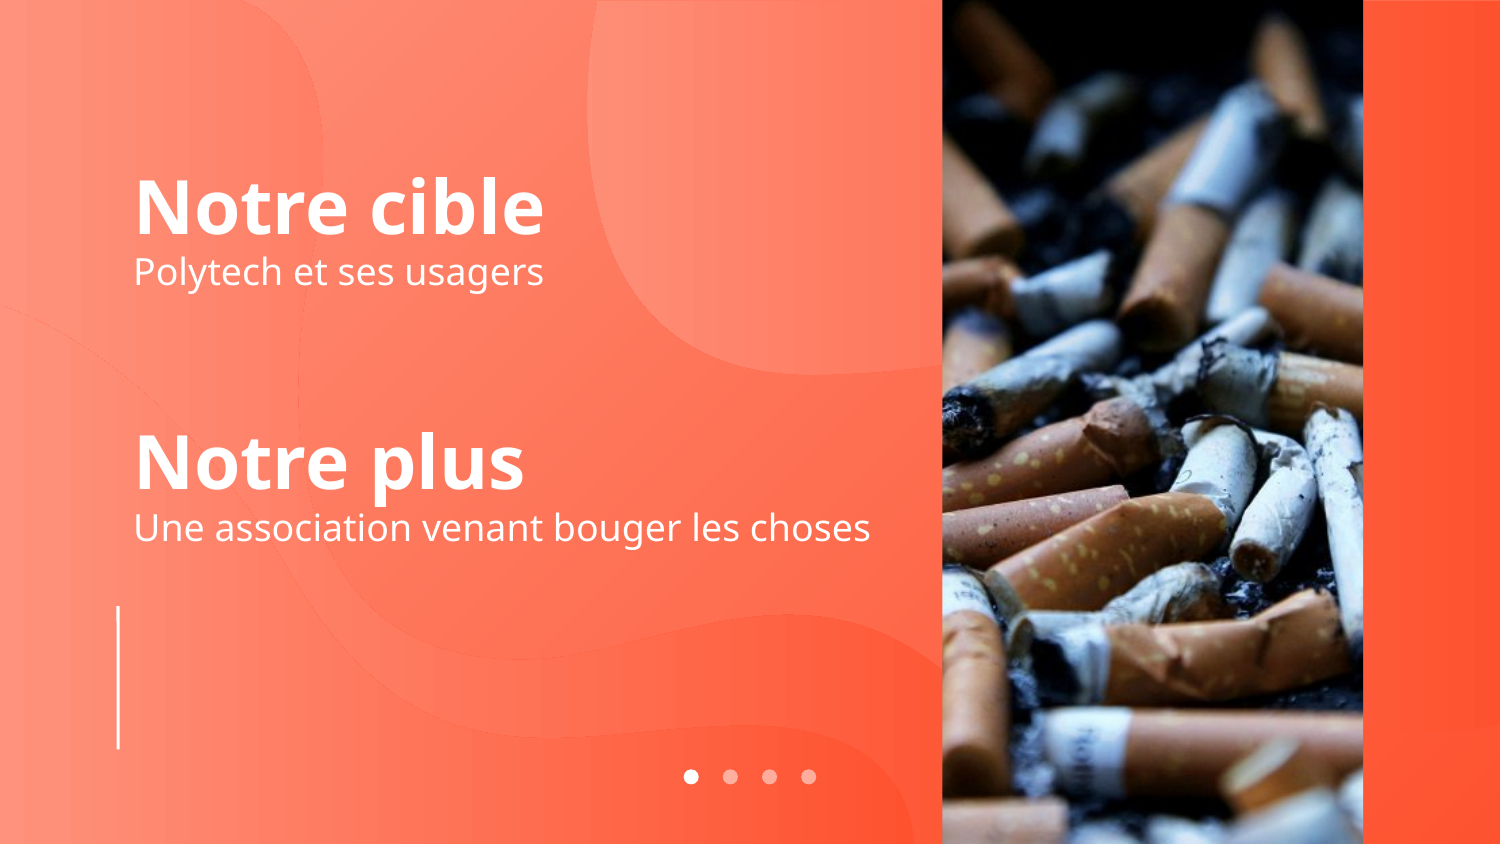

# Notre cible
Polytech et ses usagers
Notre plus
Une association venant bouger les choses